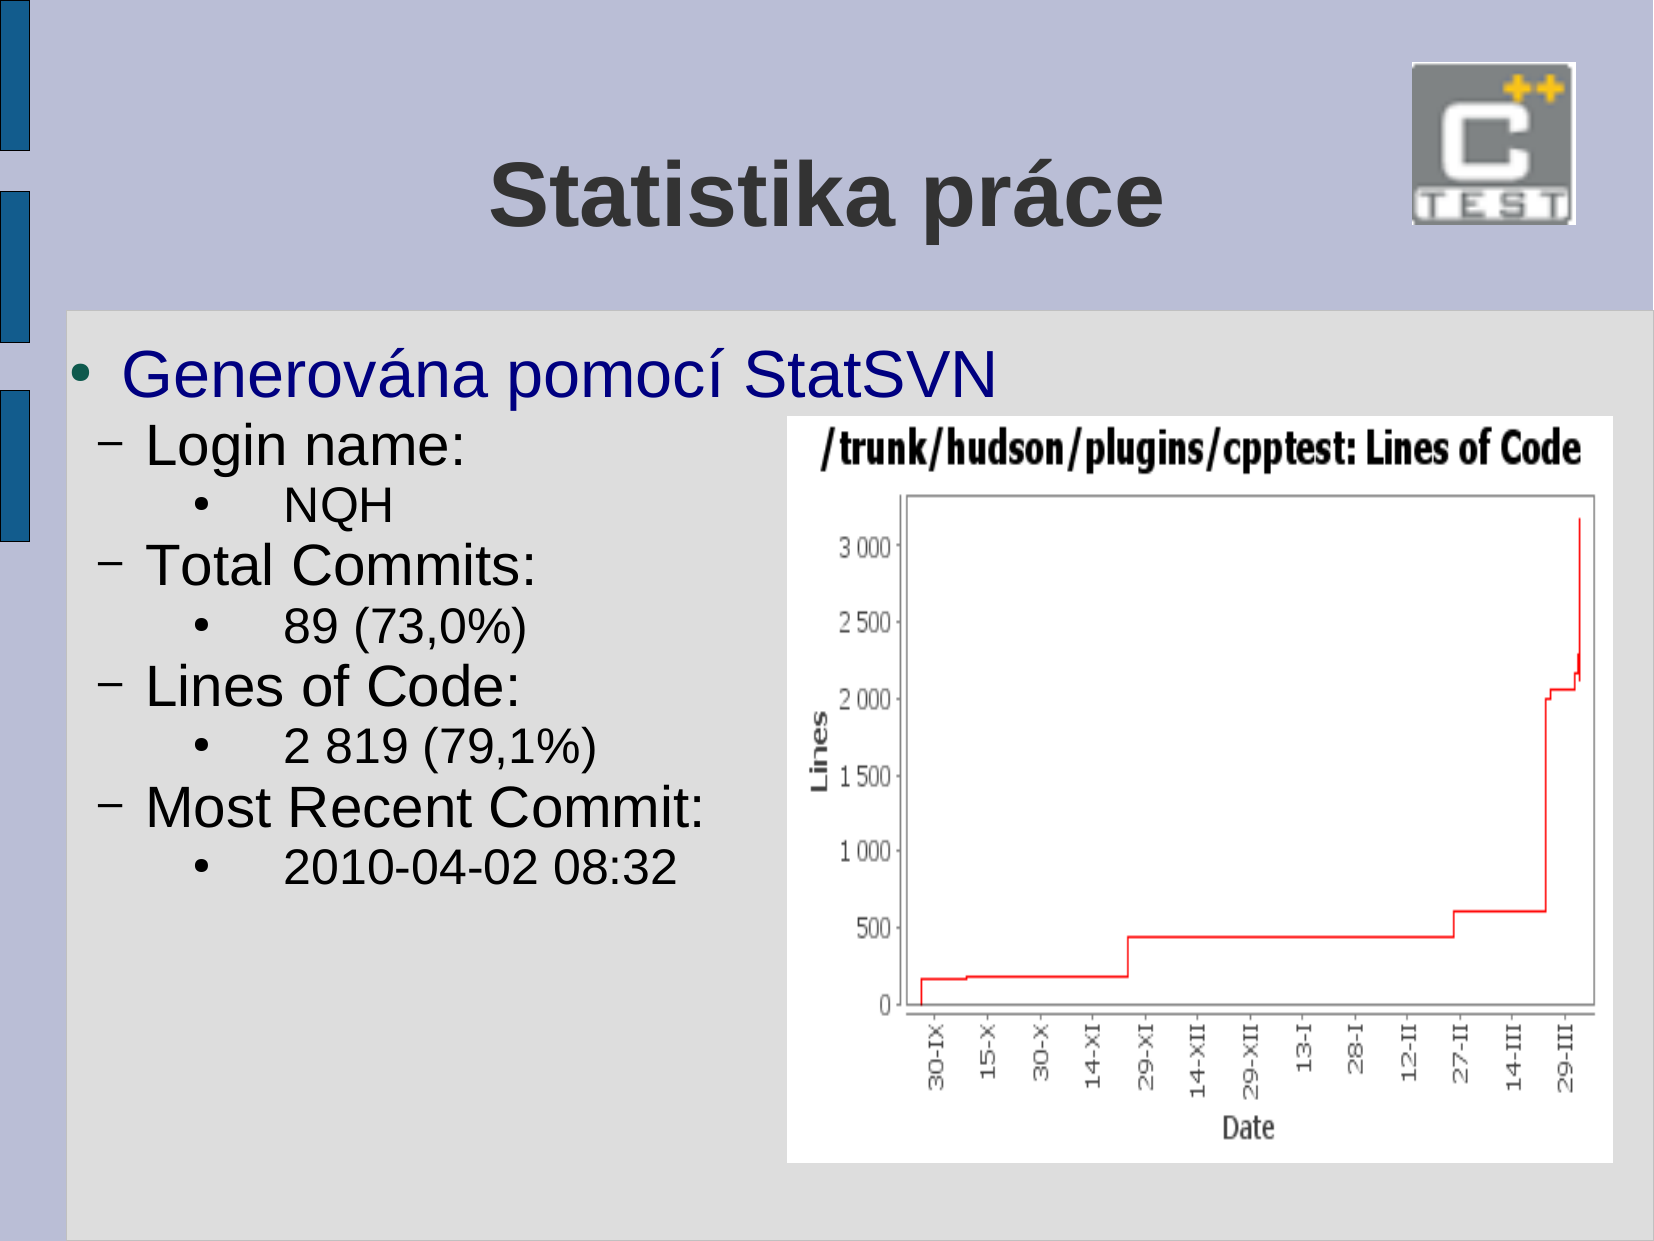

# Statistika práce
Generována pomocí StatSVN
Login name:
 NQH
Total Commits:
 89 (73,0%)
Lines of Code:
 2 819 (79,1%)
Most Recent Commit:
 2010-04-02 08:32